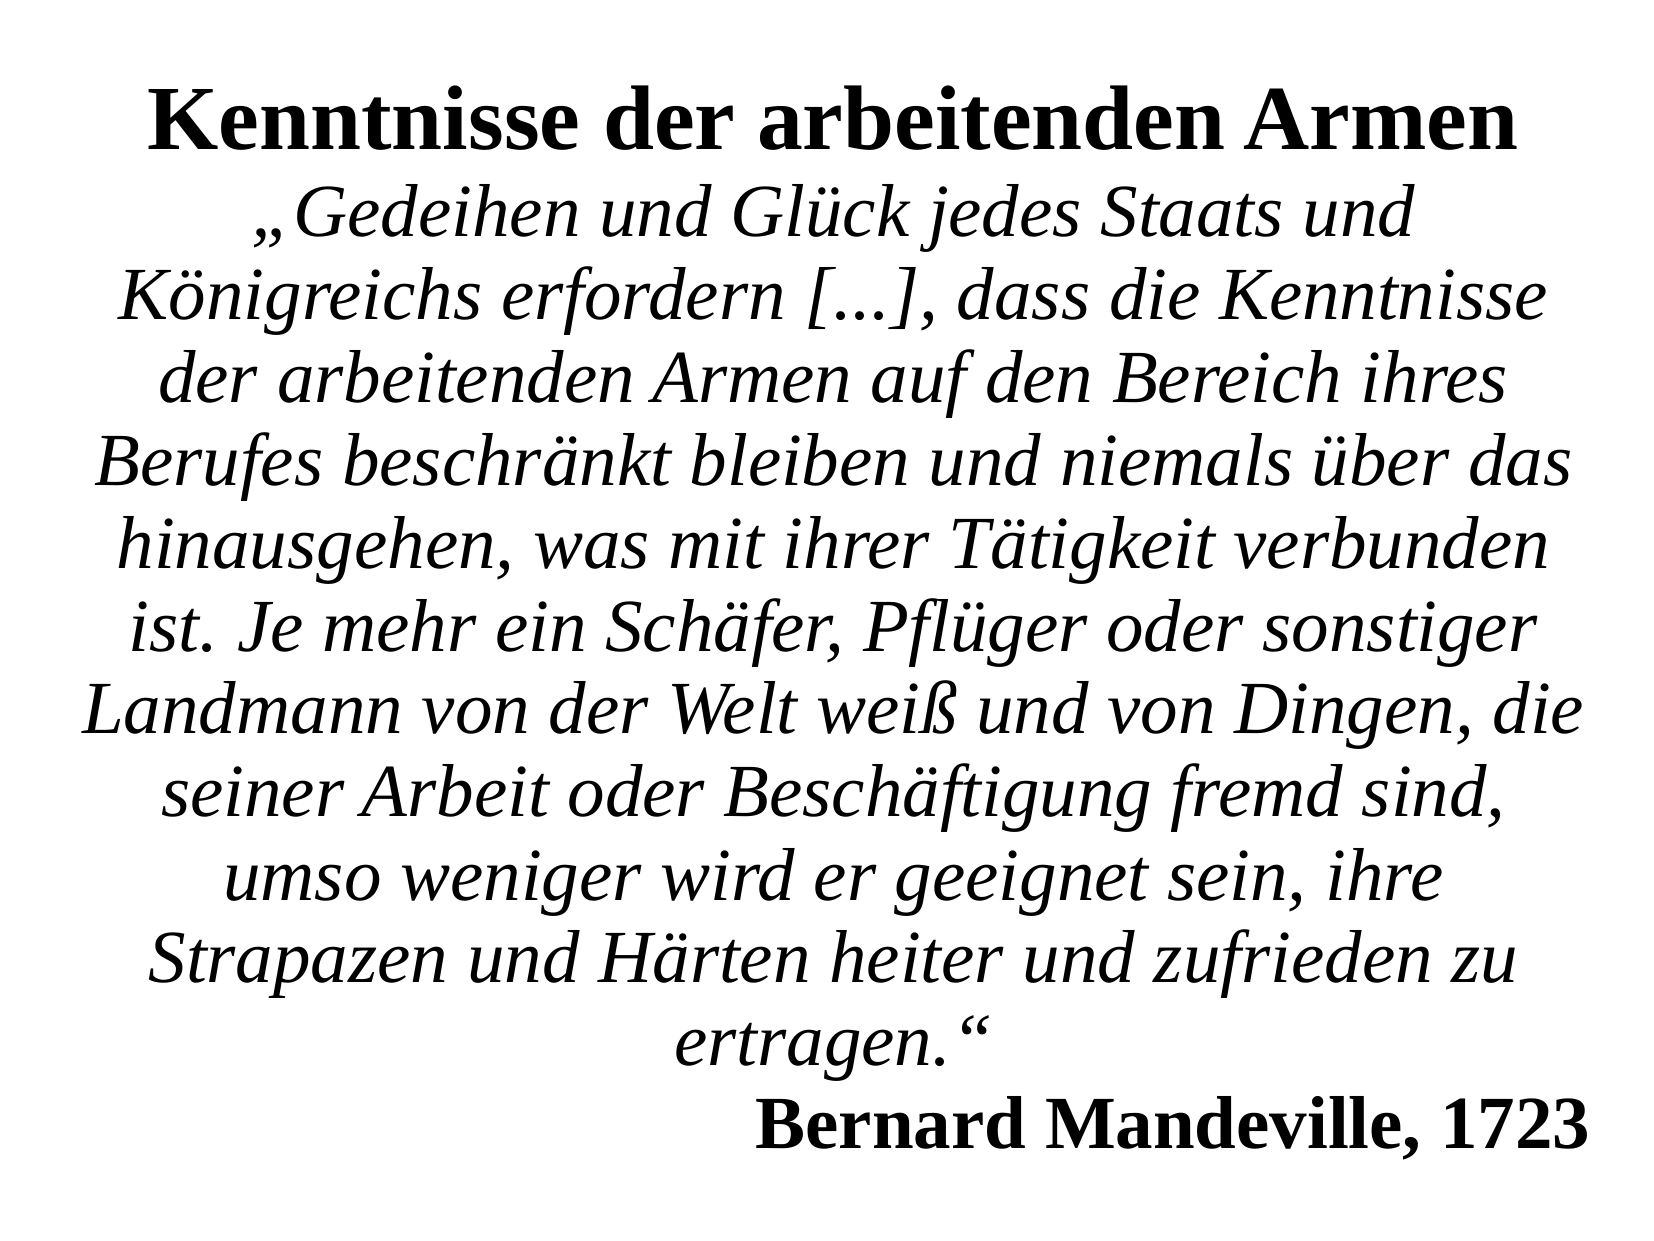

Kenntnisse der arbeitenden Armen
„Gedeihen und Glück jedes Staats und Königreichs erfordern [...], dass die Kenntnisse der arbeitenden Armen auf den Bereich ihres Berufes beschränkt bleiben und niemals über das hinausgehen, was mit ihrer Tätigkeit verbunden ist. Je mehr ein Schäfer, Pflüger oder sonstiger Landmann von der Welt weiß und von Dingen, die seiner Arbeit oder Beschäftigung fremd sind, umso weniger wird er geeignet sein, ihre Strapazen und Härten heiter und zufrieden zu ertragen.“
Bernard Mandeville, 1723